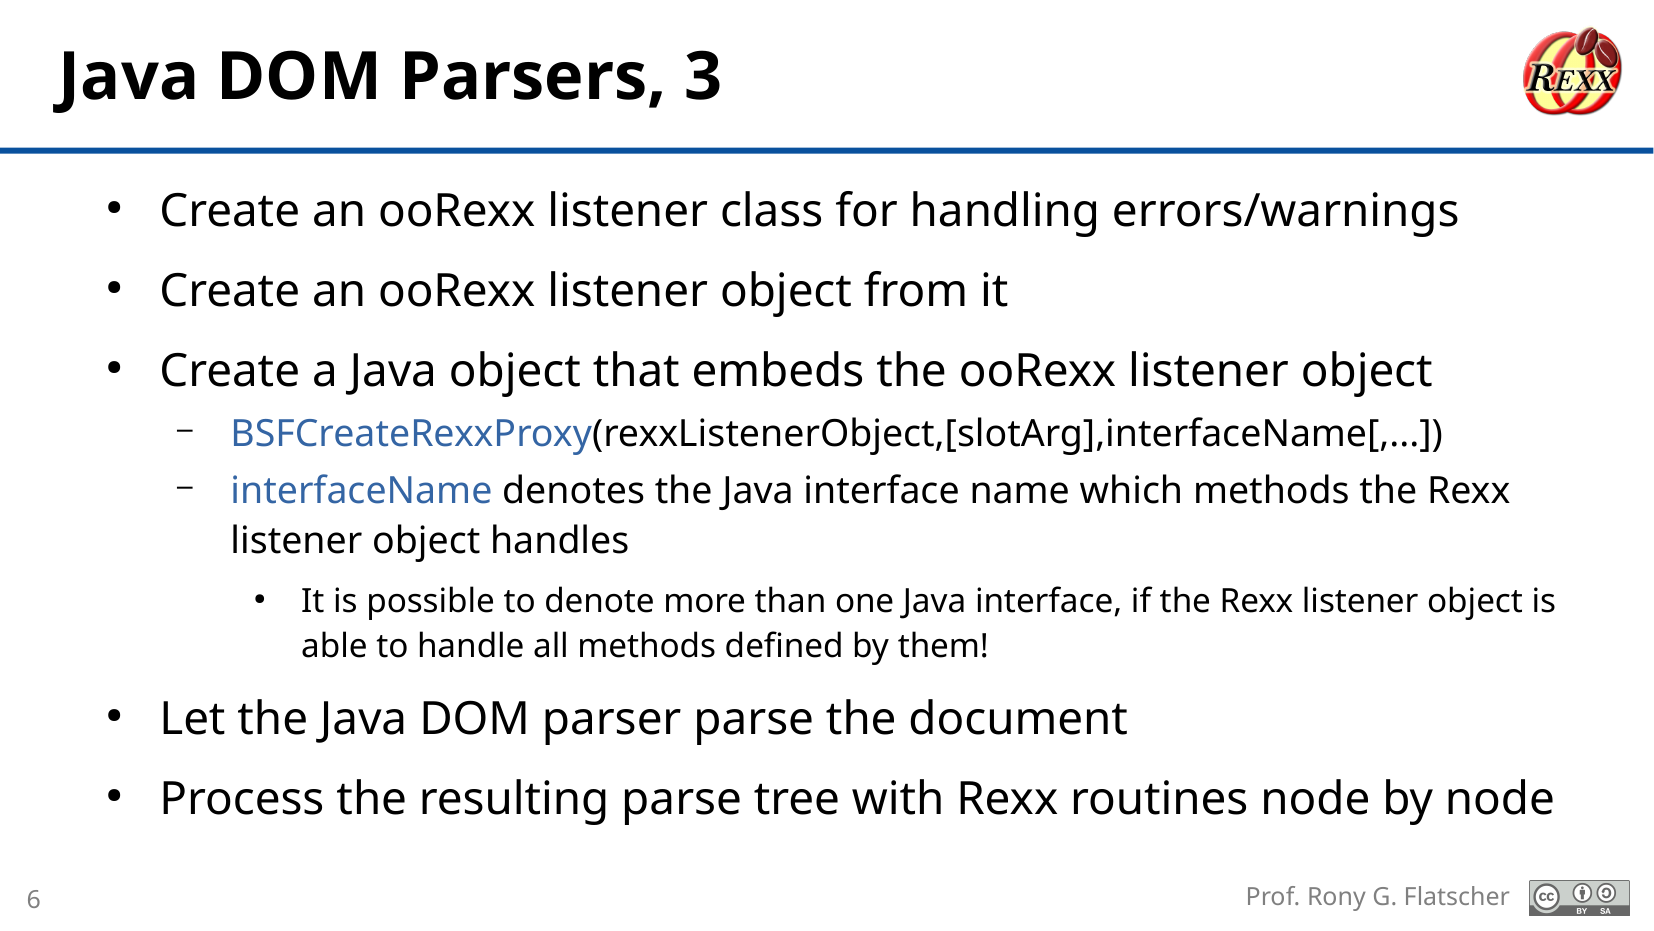

# Java DOM Parsers, 3
Create an ooRexx listener class for handling errors/warnings
Create an ooRexx listener object from it
Create a Java object that embeds the ooRexx listener object
BSFCreateRexxProxy(rexxListenerObject,[slotArg],interfaceName[,...])
interfaceName denotes the Java interface name which methods the Rexx listener object handles
It is possible to denote more than one Java interface, if the Rexx listener object is able to handle all methods defined by them!
Let the Java DOM parser parse the document
Process the resulting parse tree with Rexx routines node by node